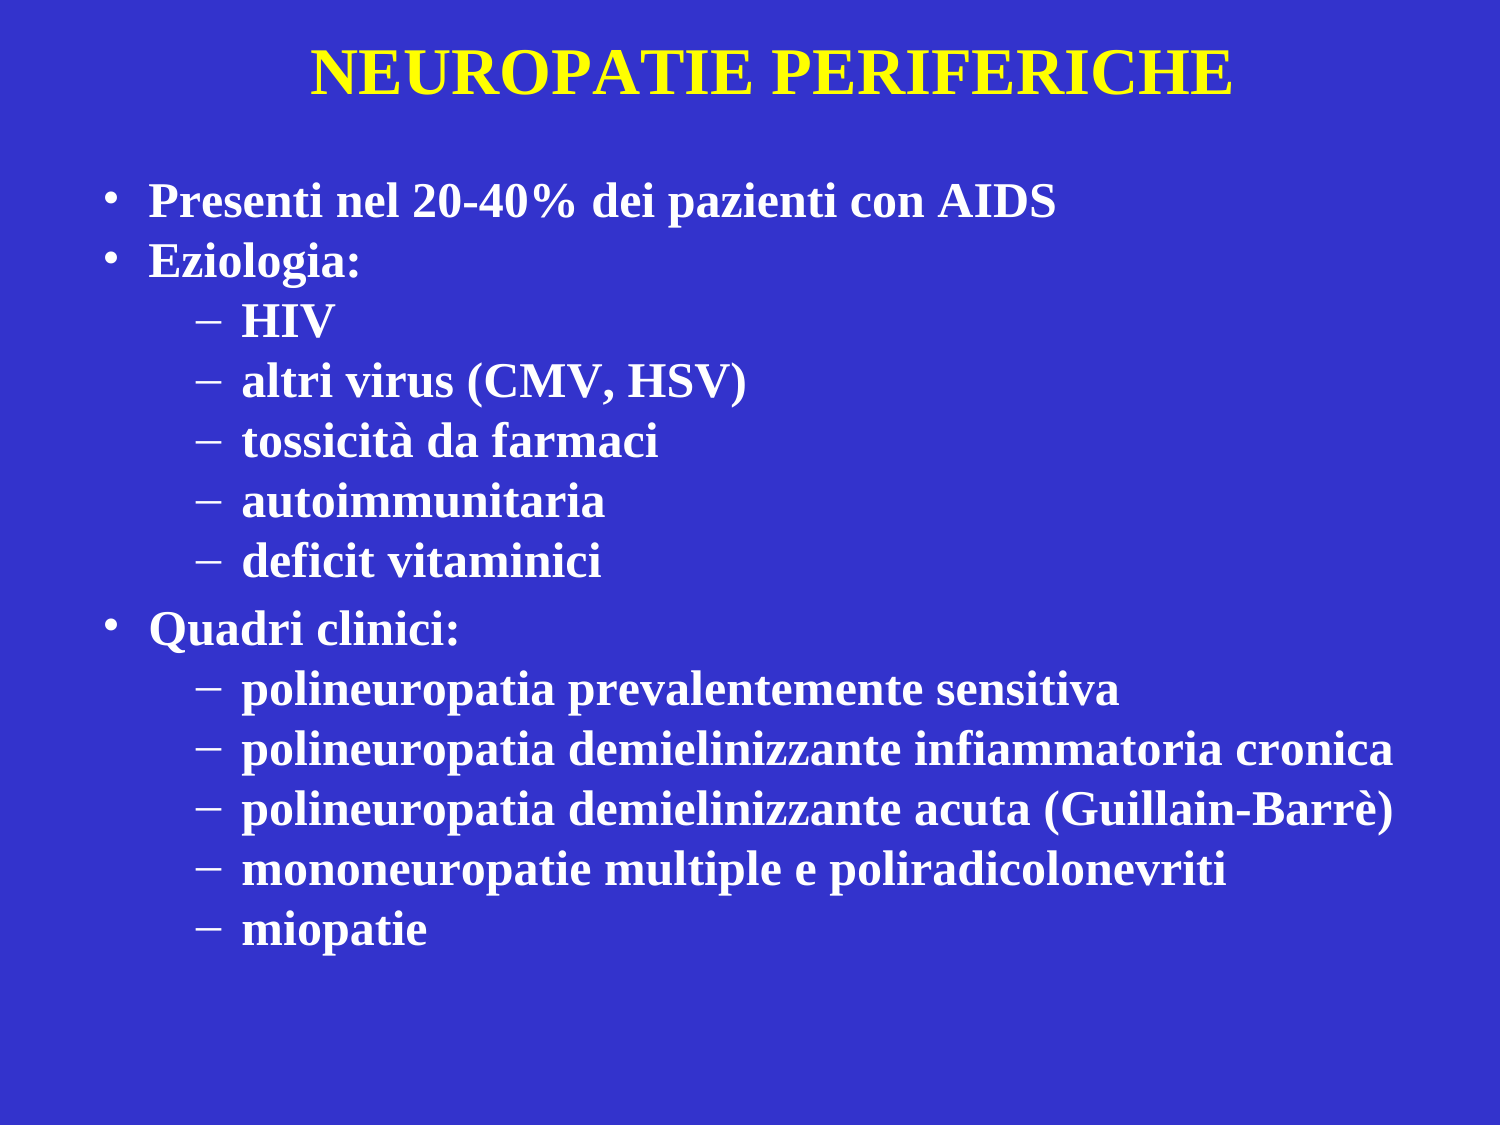

NEUROPATIE PERIFERICHE
Presenti nel 20-40% dei pazienti con AIDS
Eziologia:
HIV
altri virus (CMV, HSV)
tossicità da farmaci
autoimmunitaria
deficit vitaminici
Quadri clinici:
polineuropatia prevalentemente sensitiva
polineuropatia demielinizzante infiammatoria cronica
polineuropatia demielinizzante acuta (Guillain-Barrè)
mononeuropatie multiple e poliradicolonevriti
miopatie